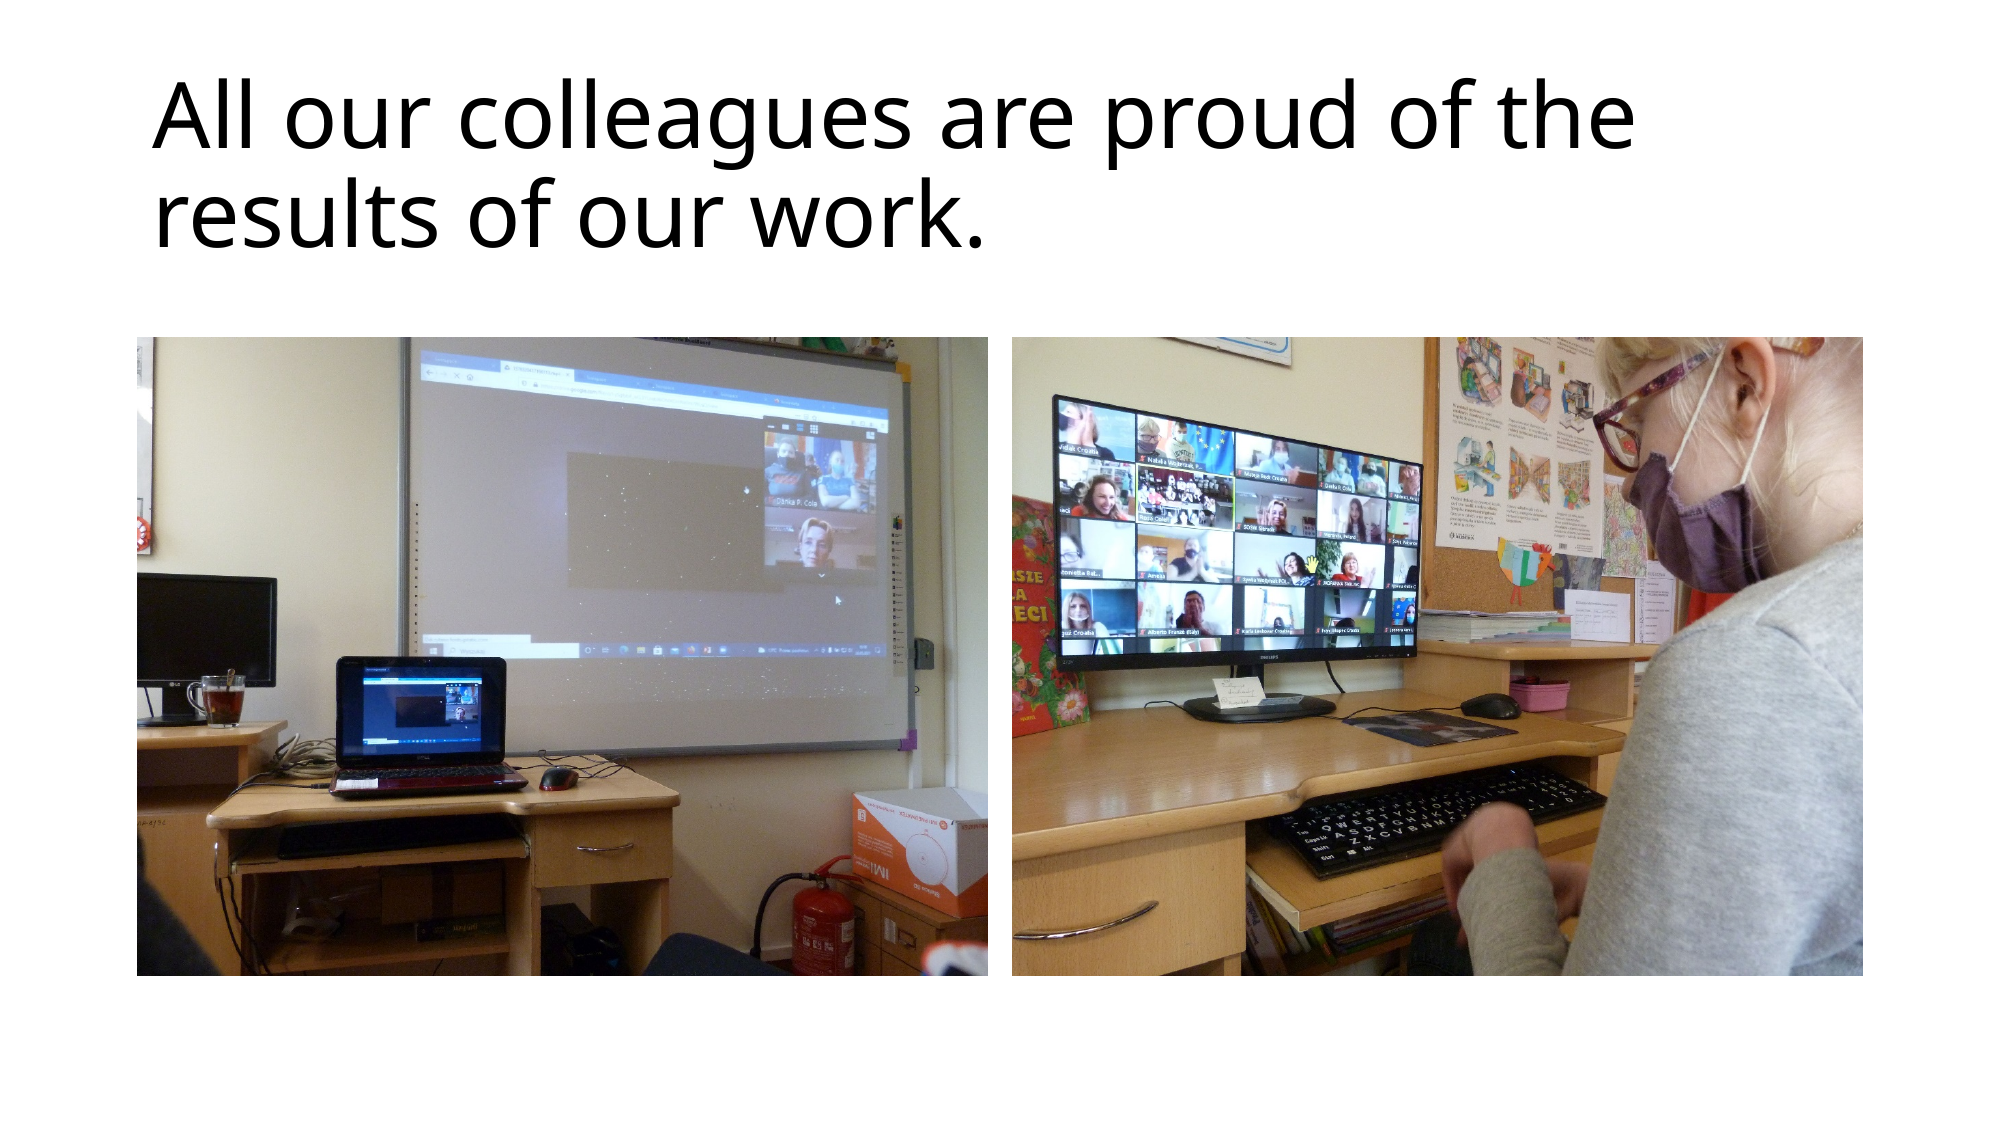

# All our colleagues are proud of the results of our work.